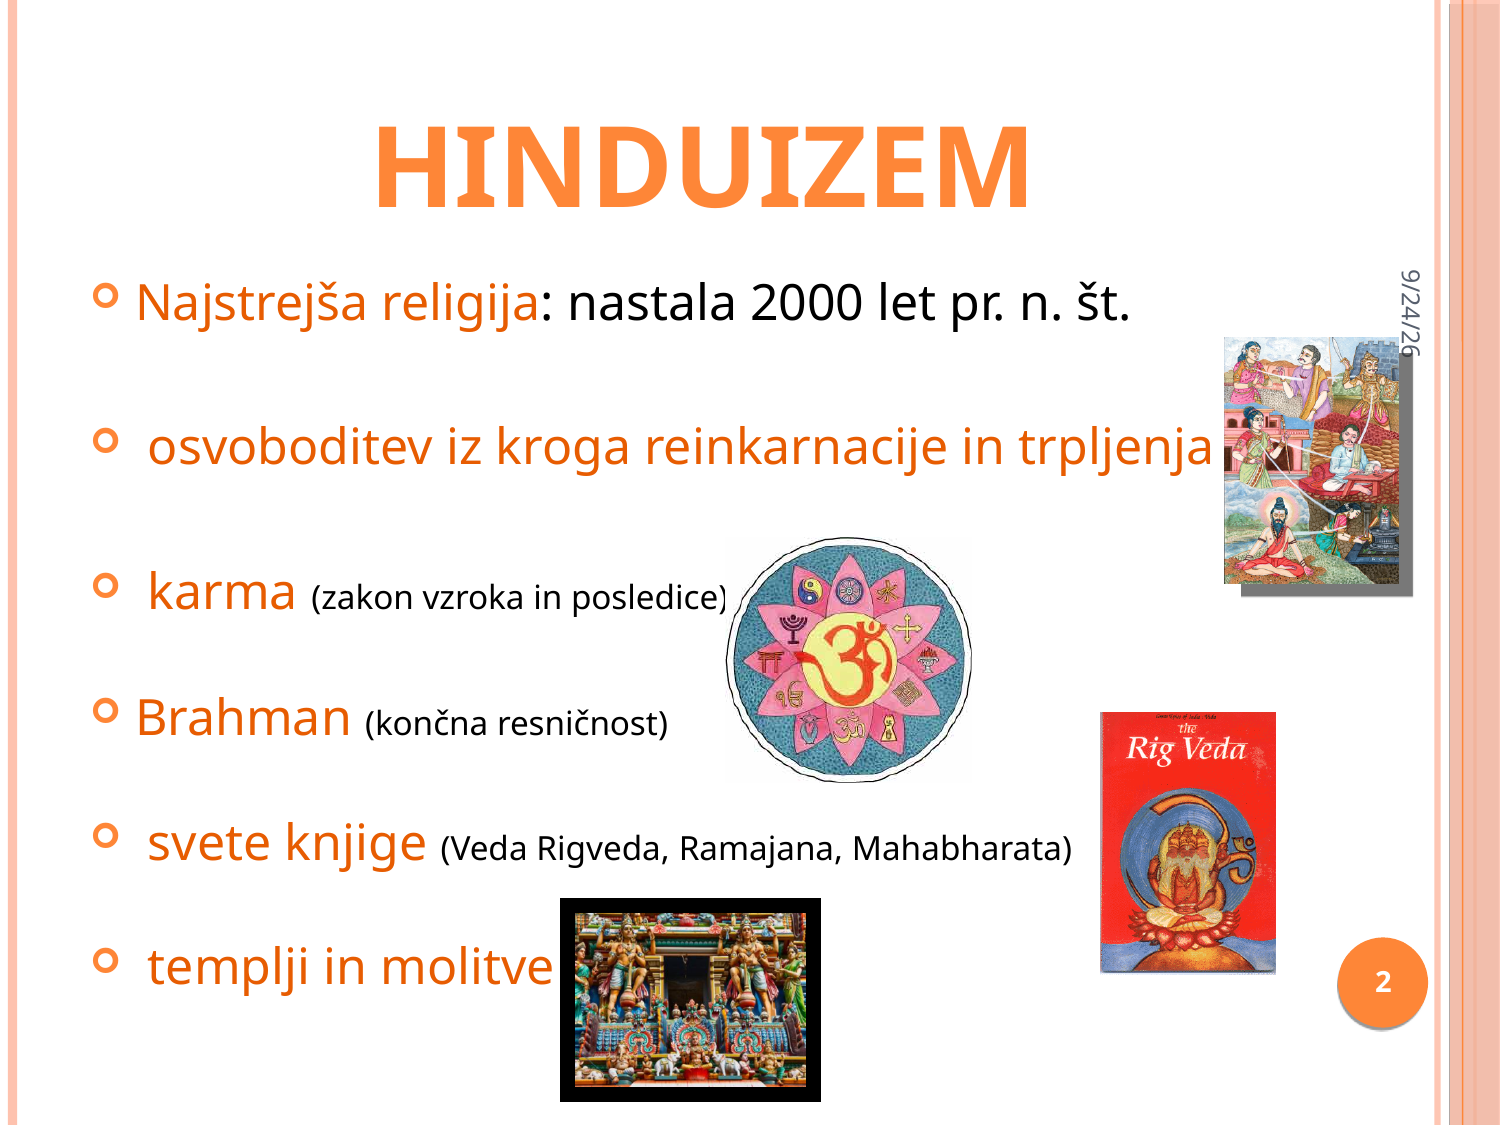

#
hinduizem
Najstrejša religija: nastala 2000 let pr. n. št.
 osvoboditev iz kroga reinkarnacije in trpljenja
 karma (zakon vzroka in posledice)
Brahman (končna resničnost)
 svete knjige (Veda Rigveda, Ramajana, Mahabharata)
 templji in molitve